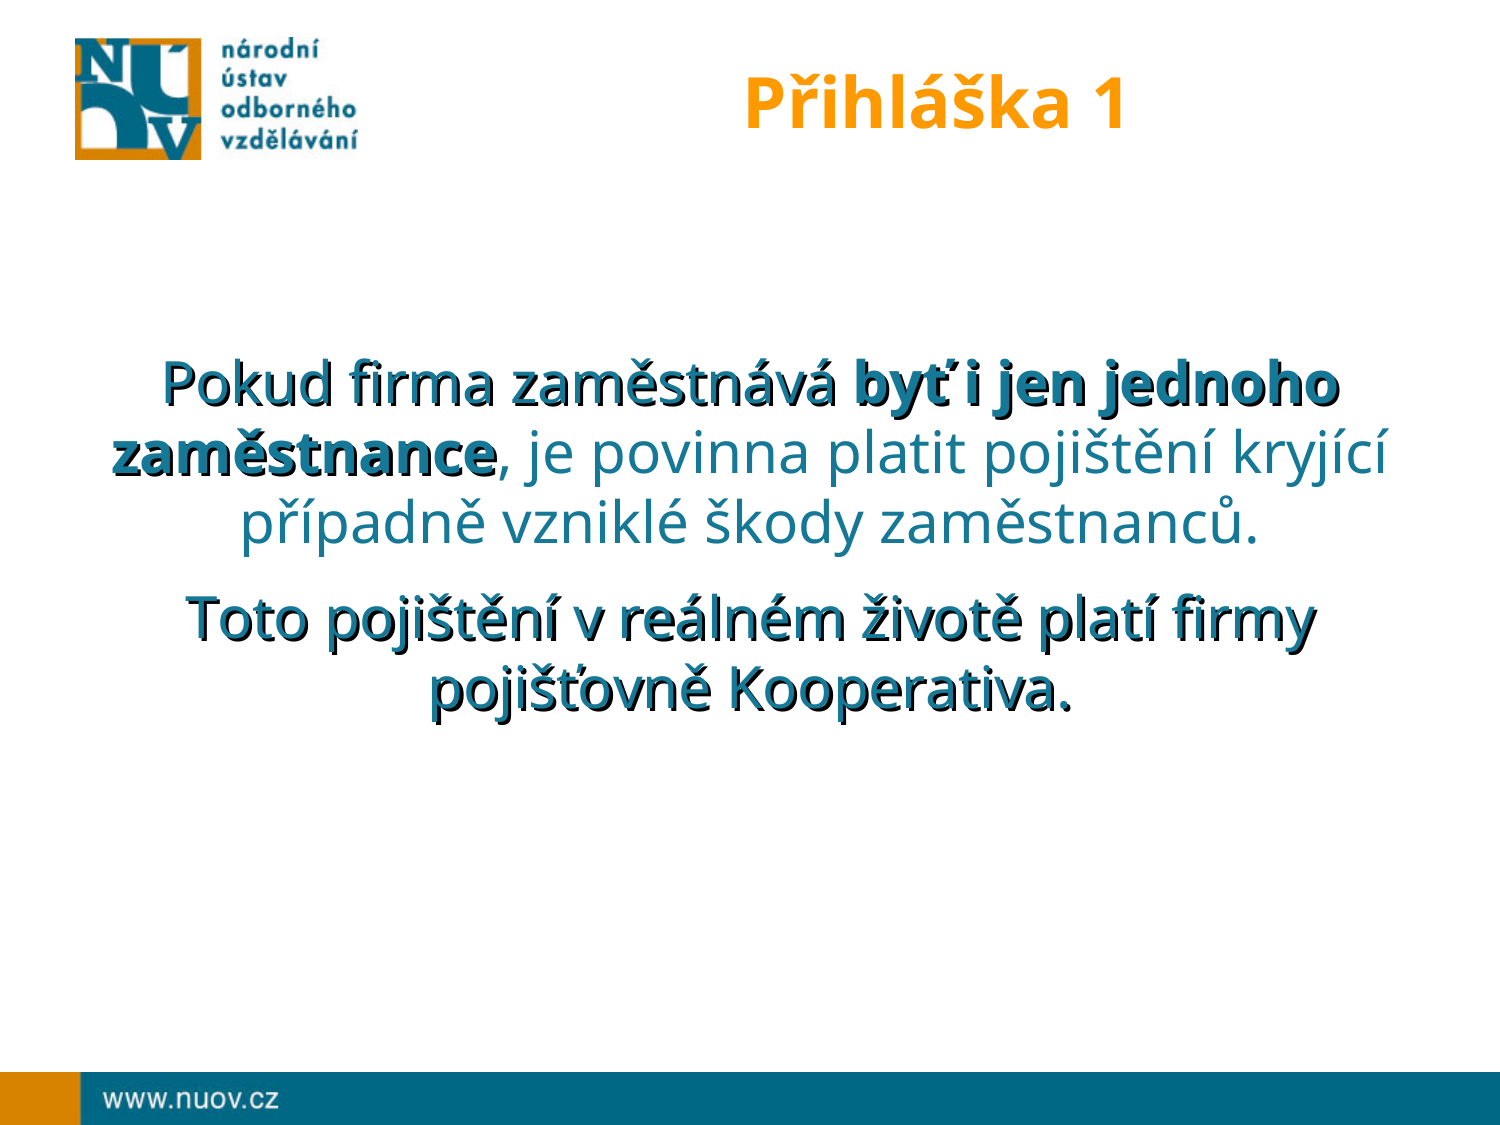

Přihláška 1
Pokud firma zaměstnává byť i jen jednoho zaměstnance, je povinna platit pojištění kryjící případně vzniklé škody zaměstnanců.
Toto pojištění v reálném životě platí firmy pojišťovně Kooperativa.